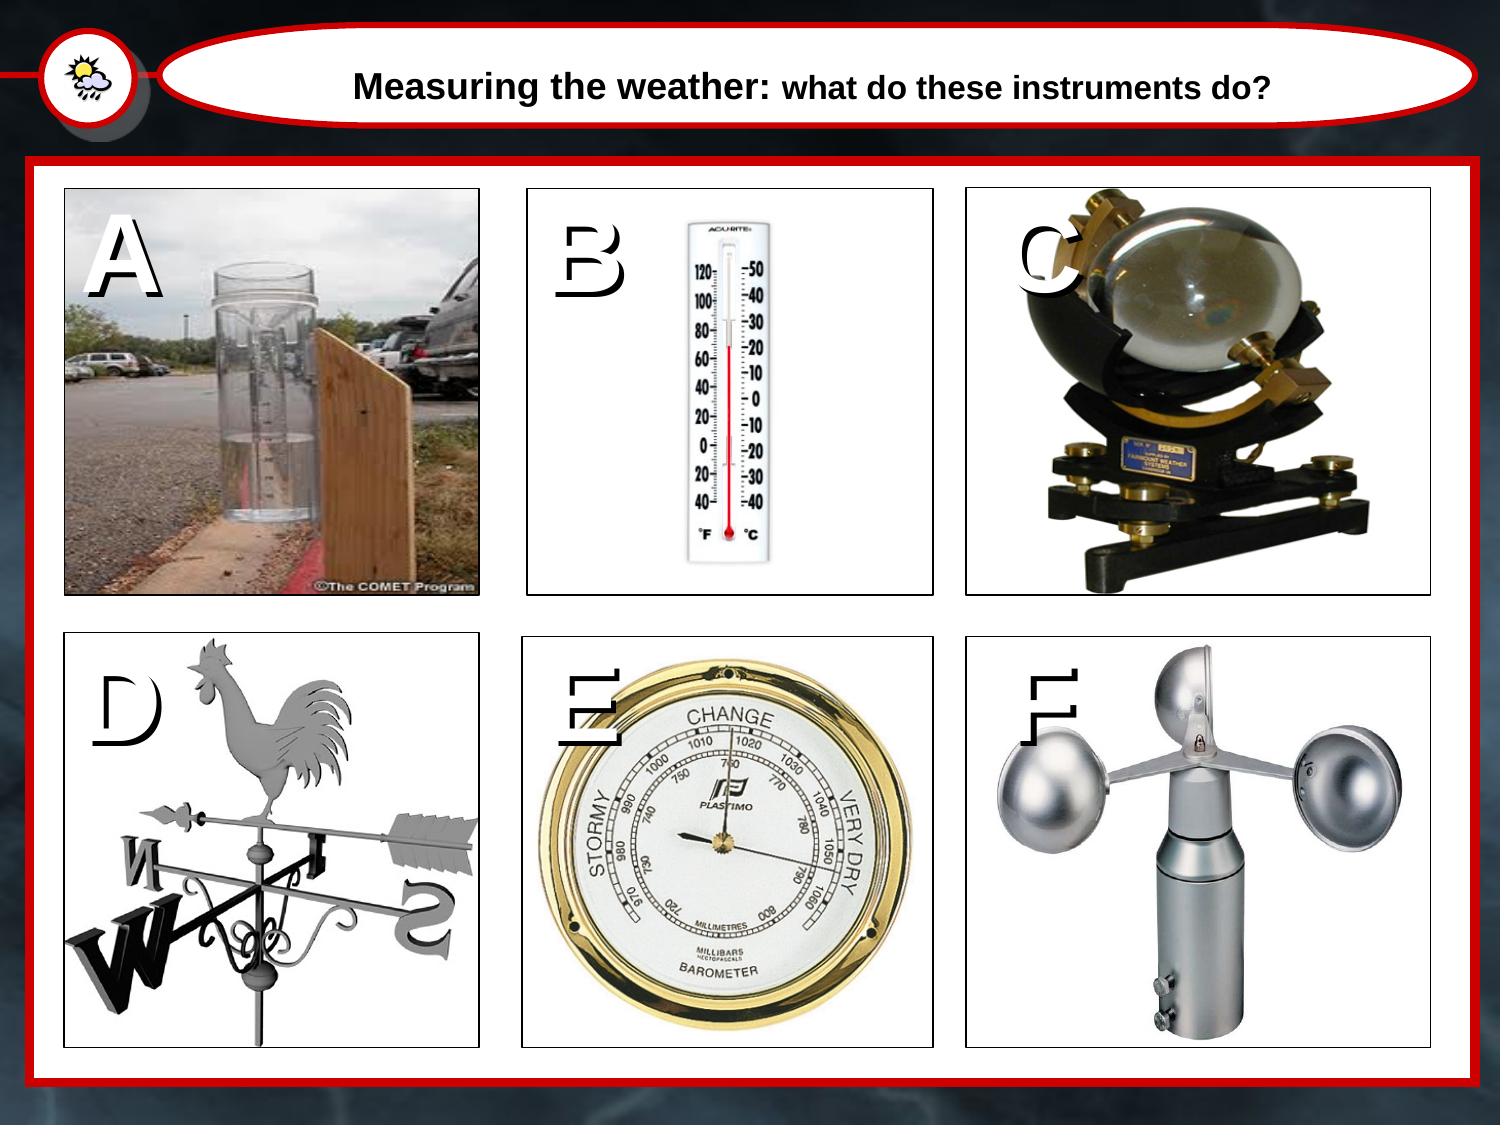

Measuring the weather: what do these instruments do?
A
B
C
D
E
F